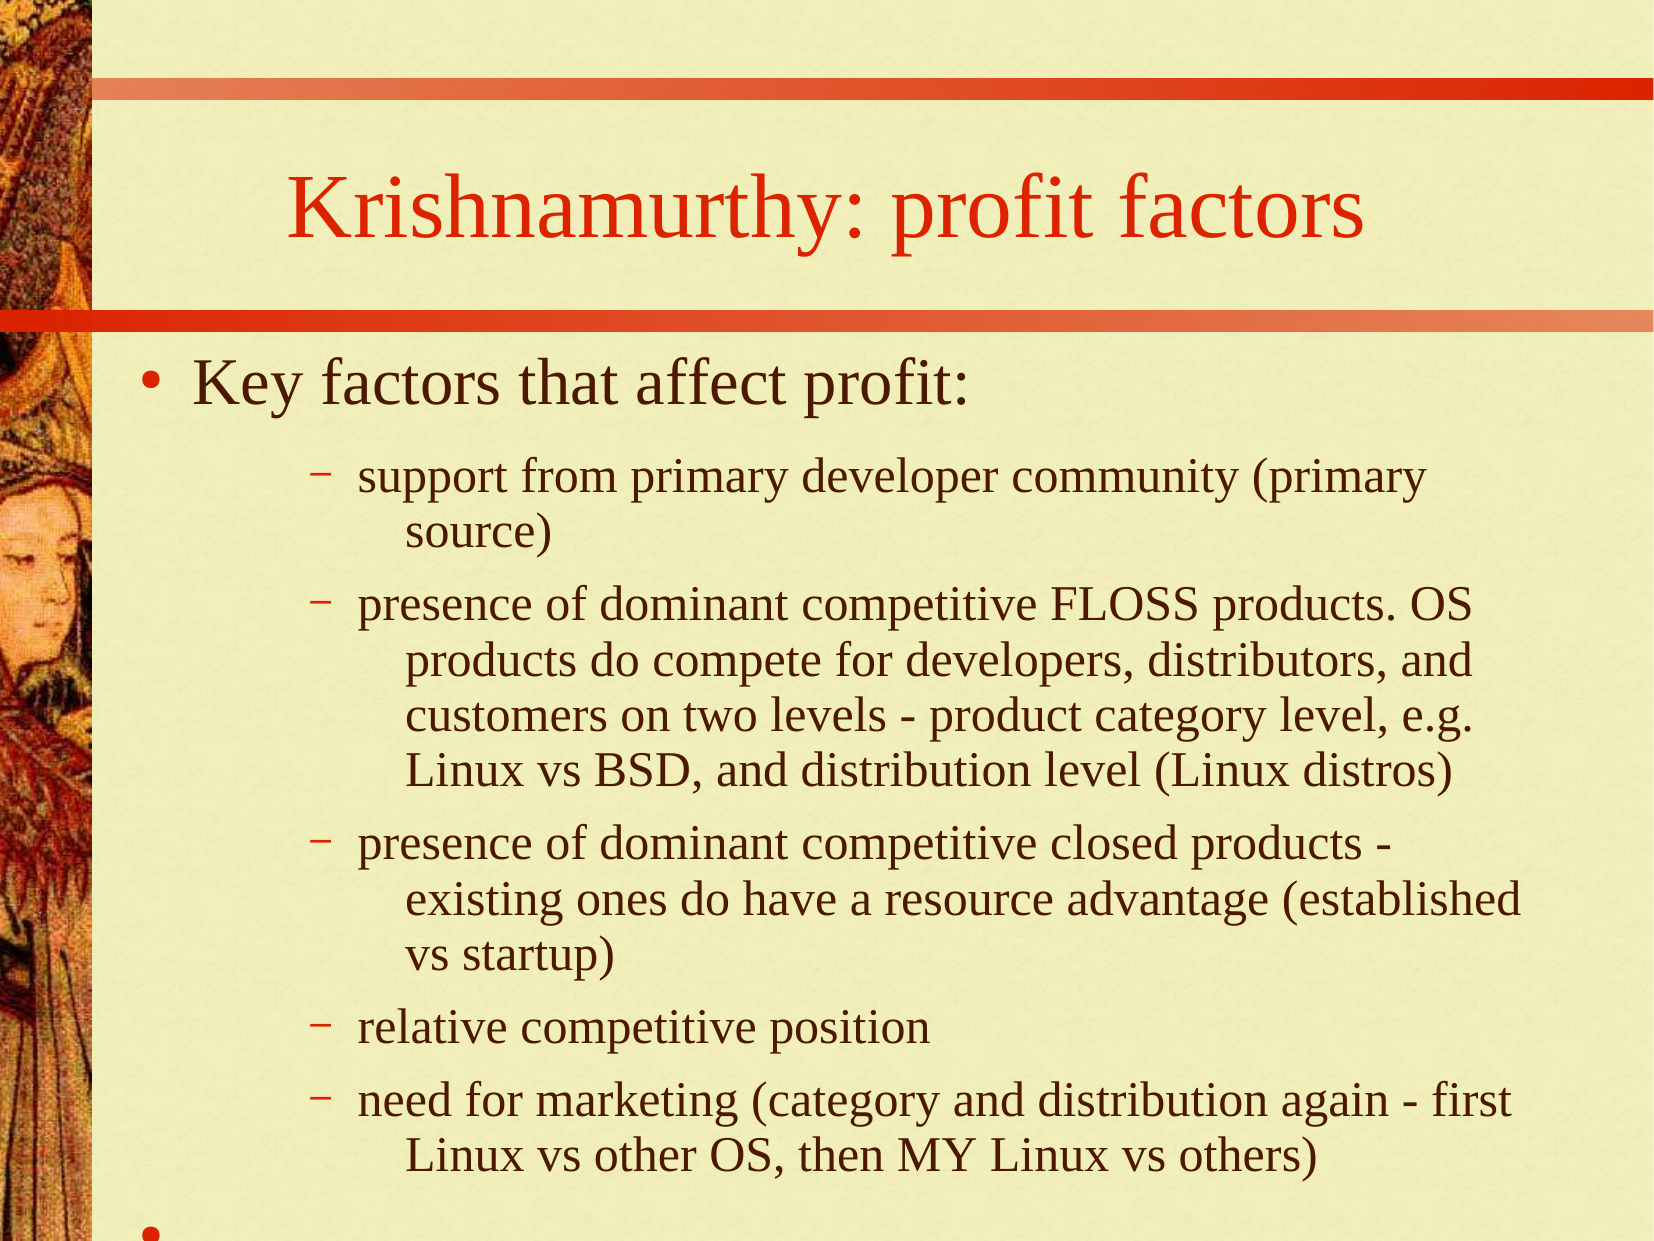

# Krishnamurthy: profit factors
Key factors that affect profit:
support from primary developer community (primary source)
presence of dominant competitive FLOSS products. OS products do compete for developers, distributors, and customers on two levels - product category level, e.g. Linux vs BSD, and distribution level (Linux distros)
presence of dominant competitive closed products - existing ones do have a resource advantage (established vs startup)
relative competitive position
need for marketing (category and distribution again - first Linux vs other OS, then MY Linux vs others)